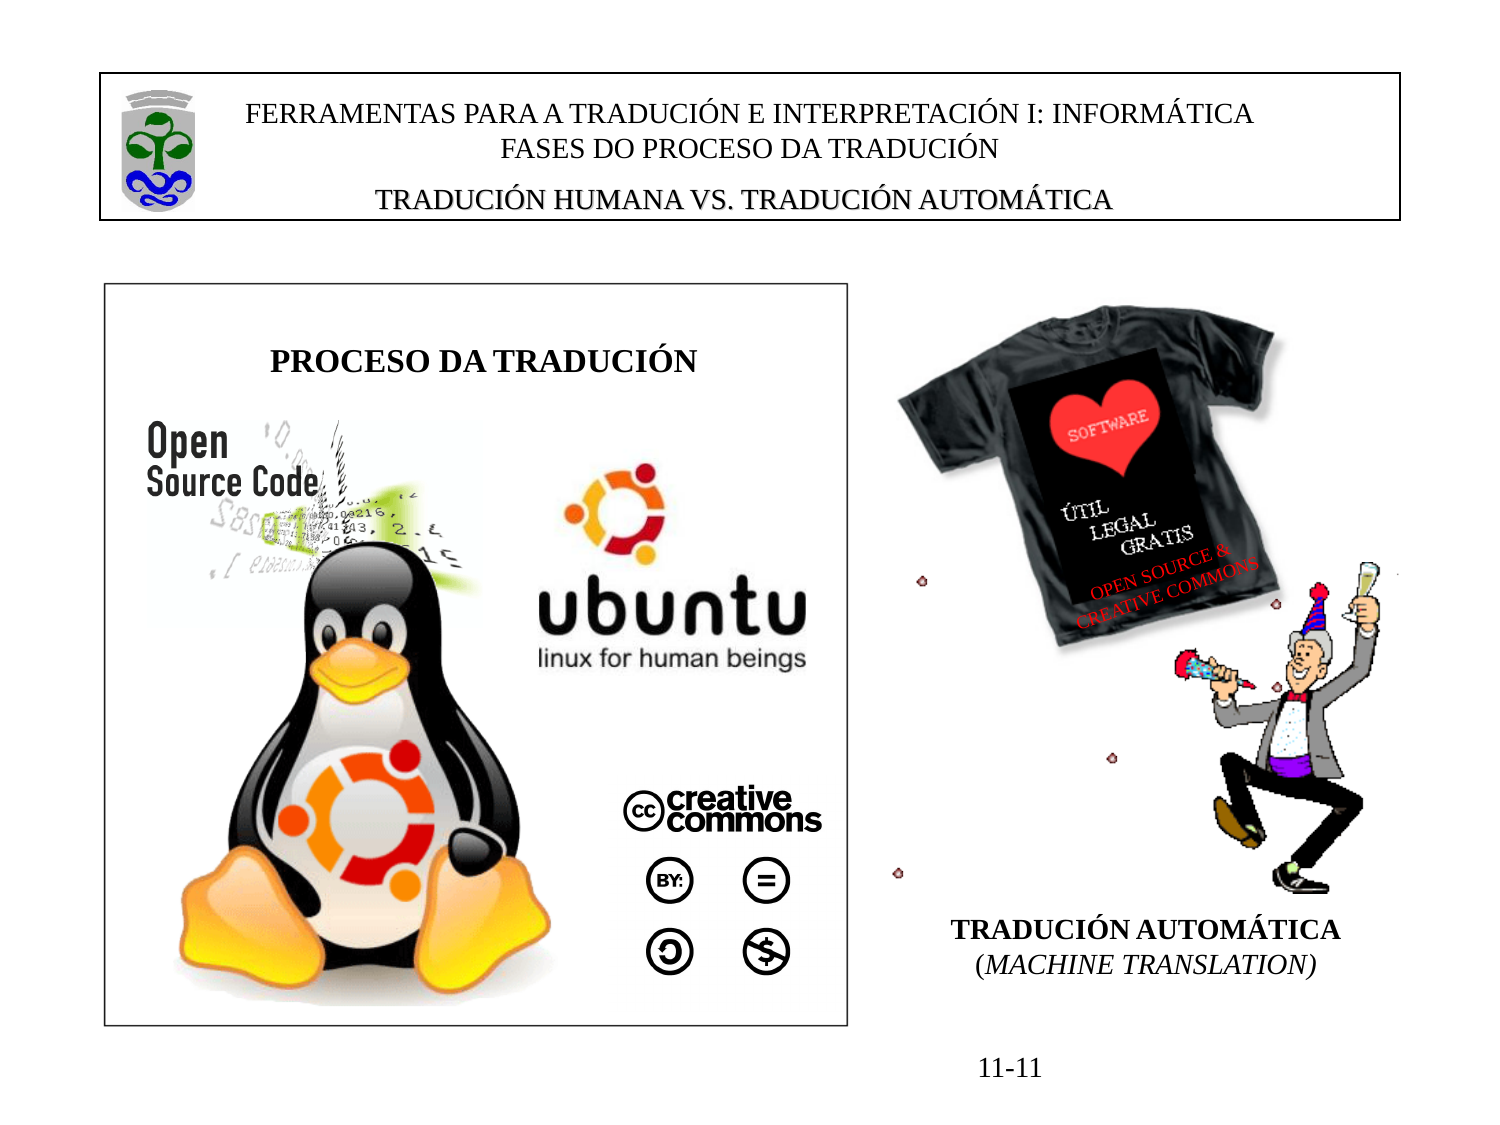

TRADUCIÓN HUMANA VS. TRADUCIÓN AUTOMÁTICA
PROCESO DA TRADUCIÓN
OPEN SOURCE &
CREATIVE COMMONS
TRADUCIÓN AUTOMÁTICA
(MACHINE TRANSLATION)